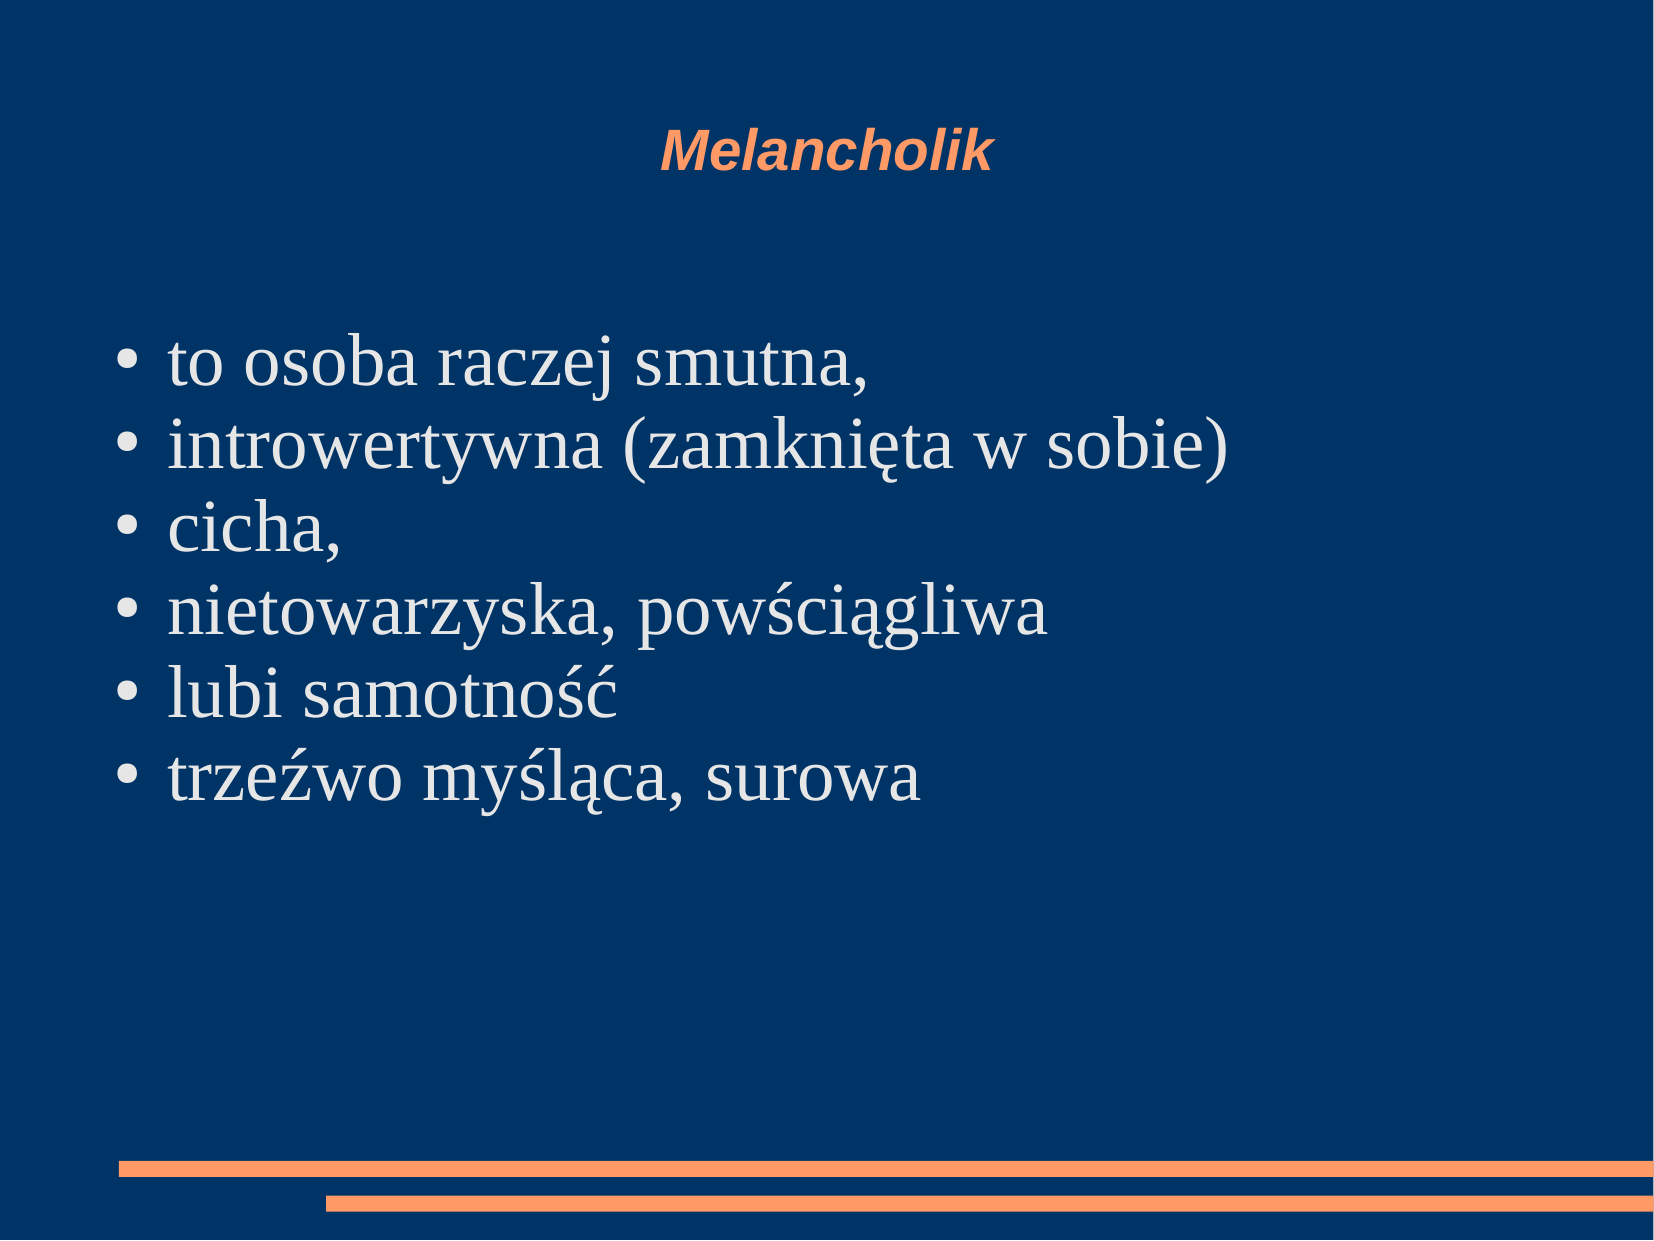

# Melancholik
to osoba raczej smutna,
introwertywna (zamknięta w sobie)
cicha,
nietowarzyska, powściągliwa
lubi samotność
trzeźwo myśląca, surowa